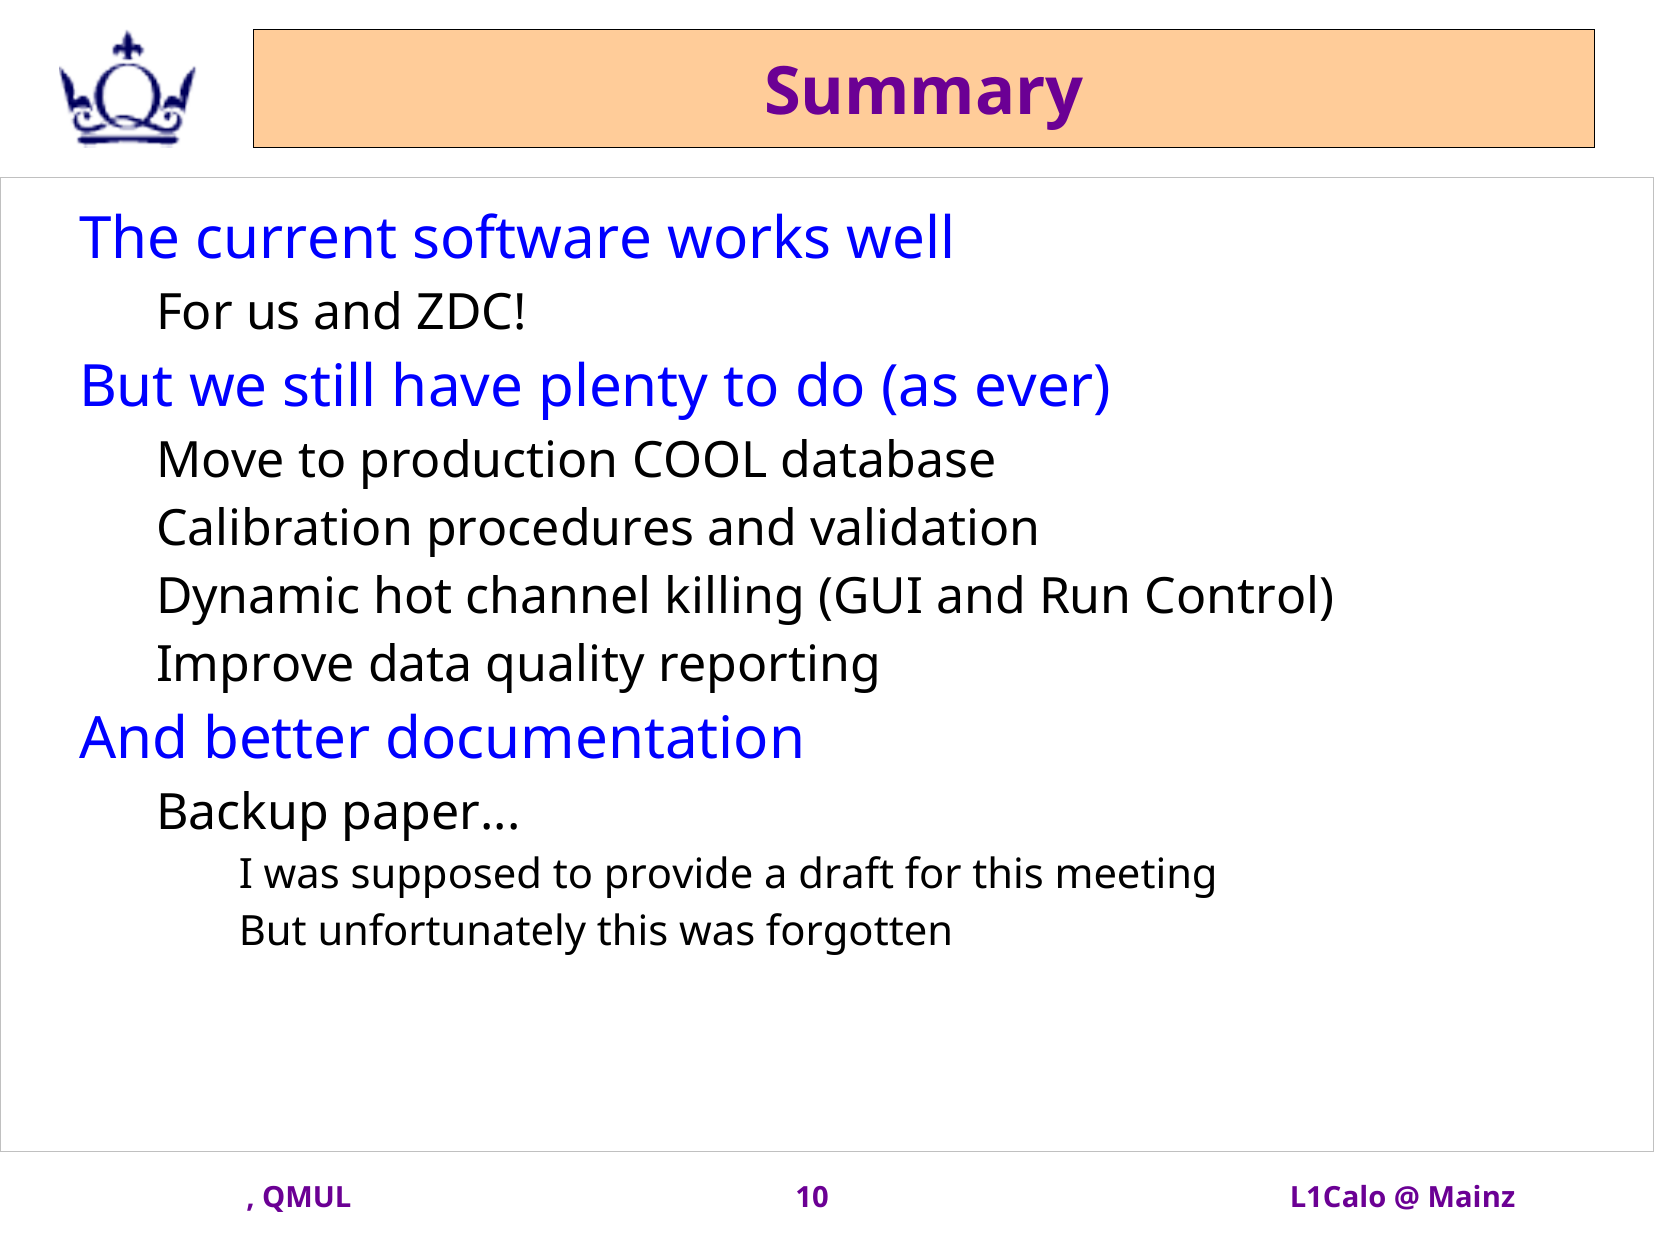

# Summary
The current software works well
For us and ZDC!
But we still have plenty to do (as ever)
Move to production COOL database
Calibration procedures and validation
Dynamic hot channel killing (GUI and Run Control)
Improve data quality reporting
And better documentation
Backup paper...
I was supposed to provide a draft for this meeting
But unfortunately this was forgotten